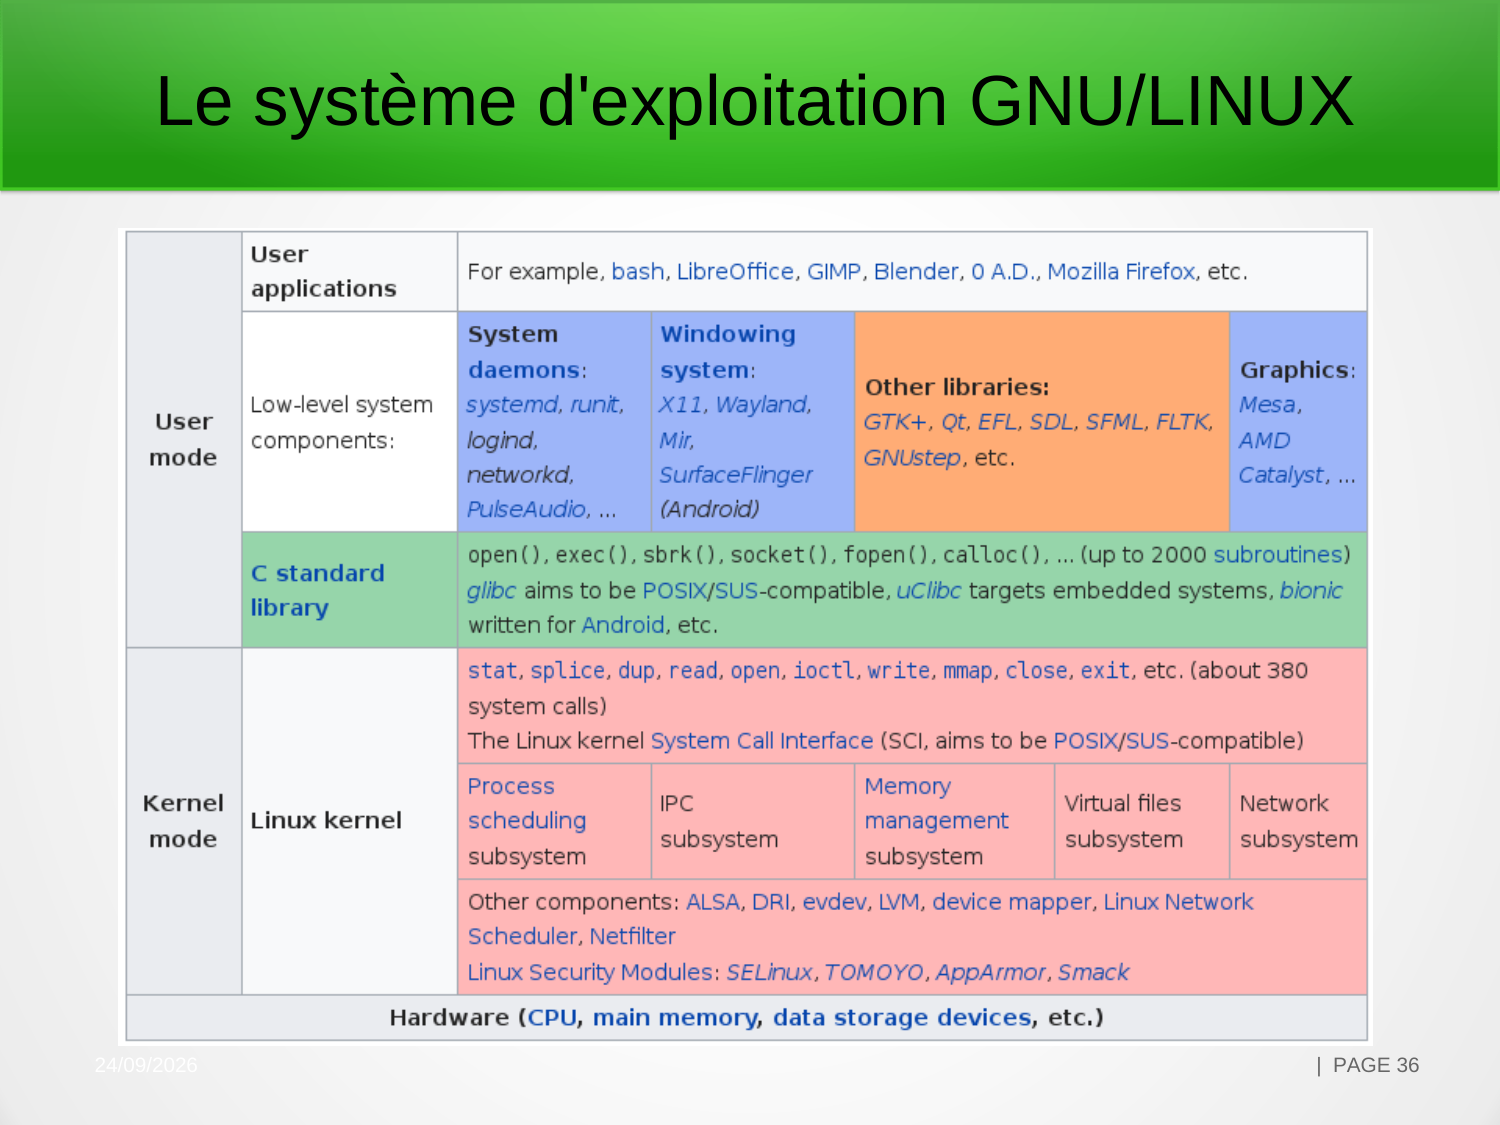

# Le système d'exploitation GNU/LINUX
| PAGE